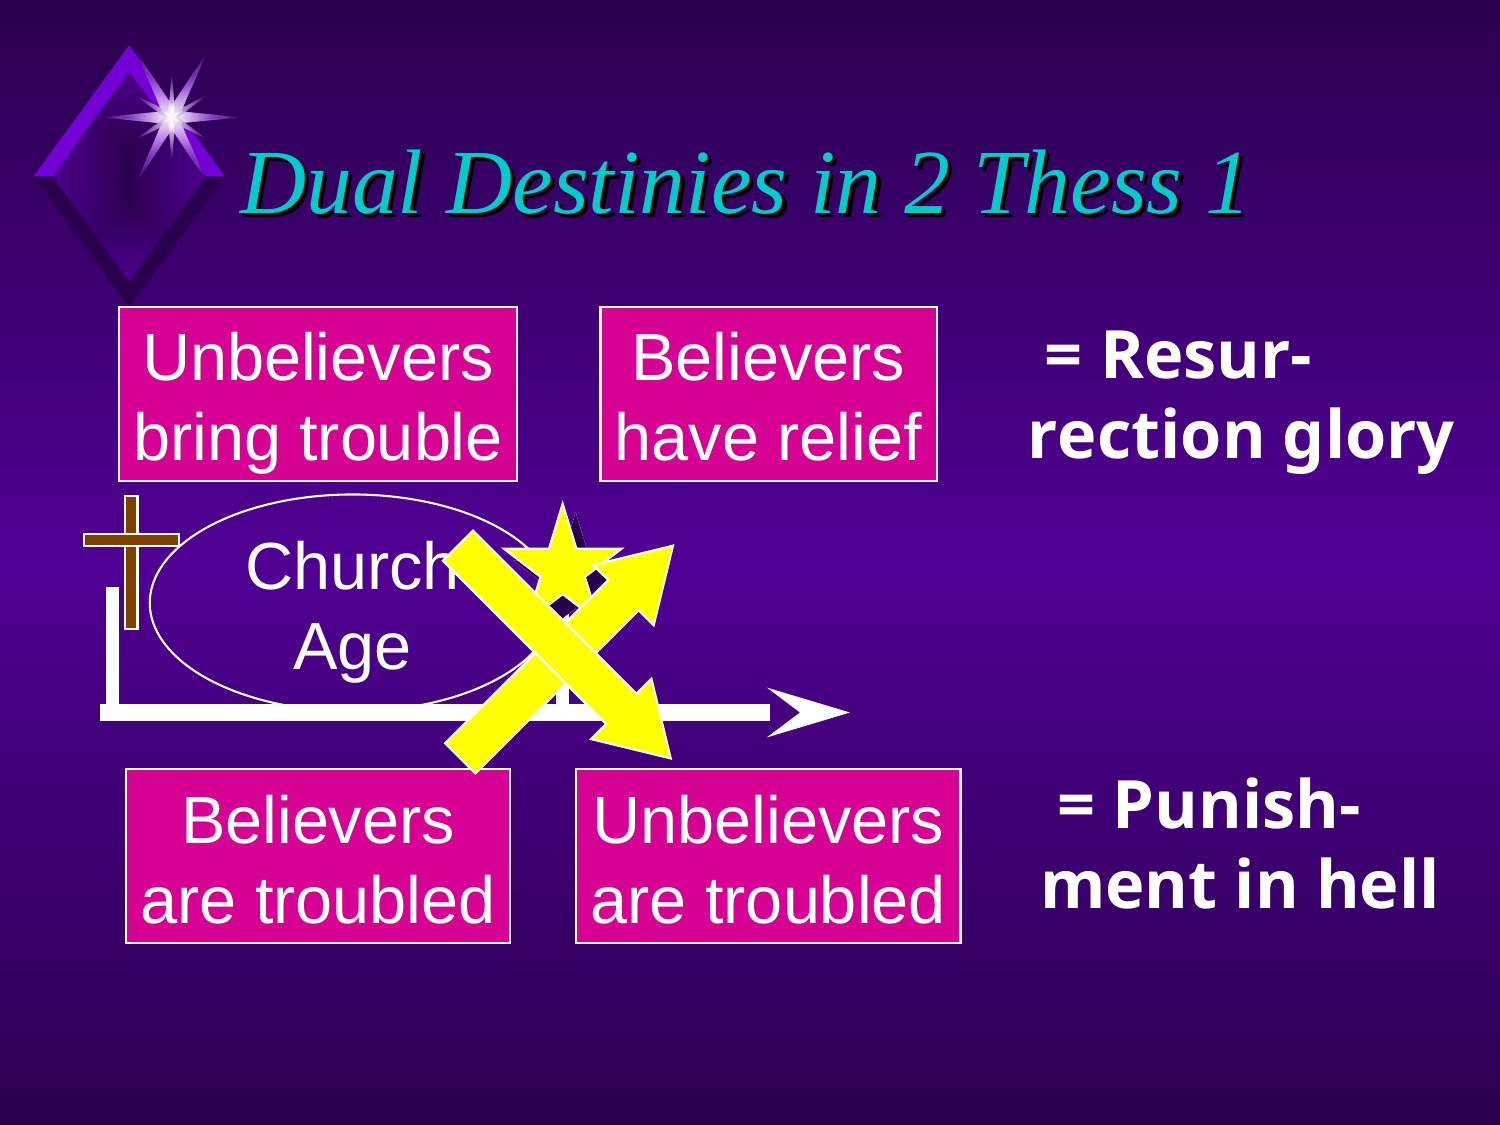

# Dual Destinies in 2 Thess 1
 = Resur-
rection glory
Unbelievers
bring trouble
Believers
have relief
Church
Age
 = Punish-ment in hell
Believers
are troubled
Unbelievers
are troubled